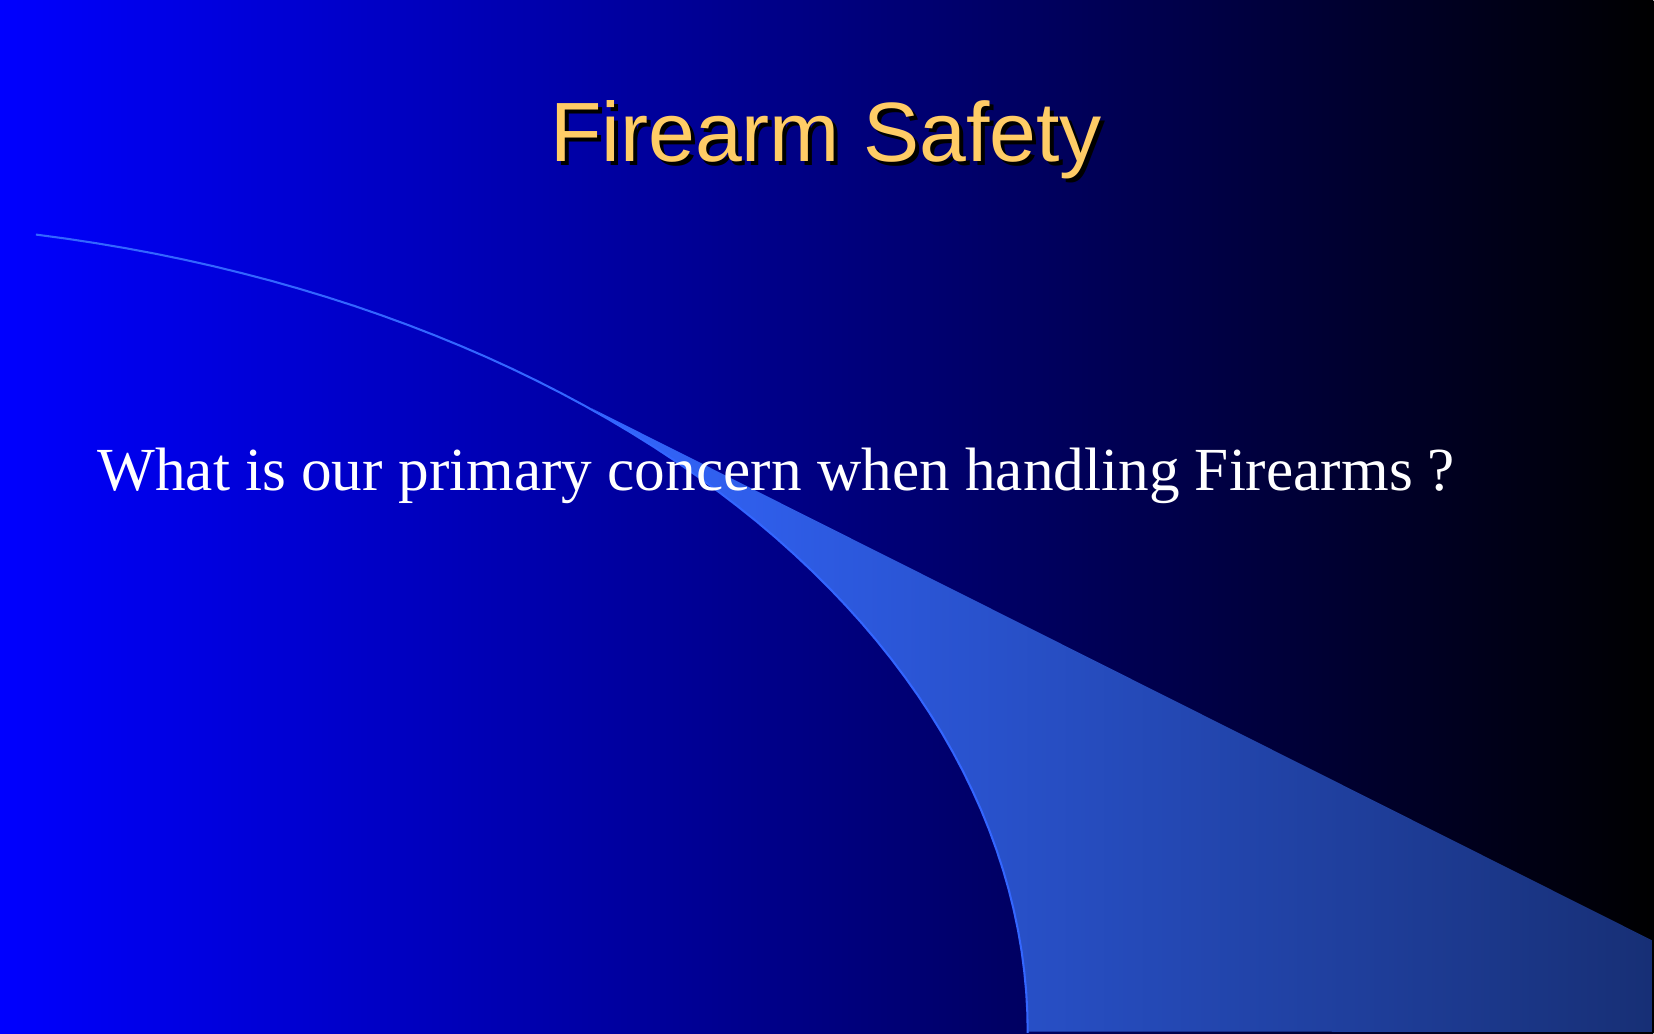

# Firearm Safety
What is our primary concern when handling Firearms ?